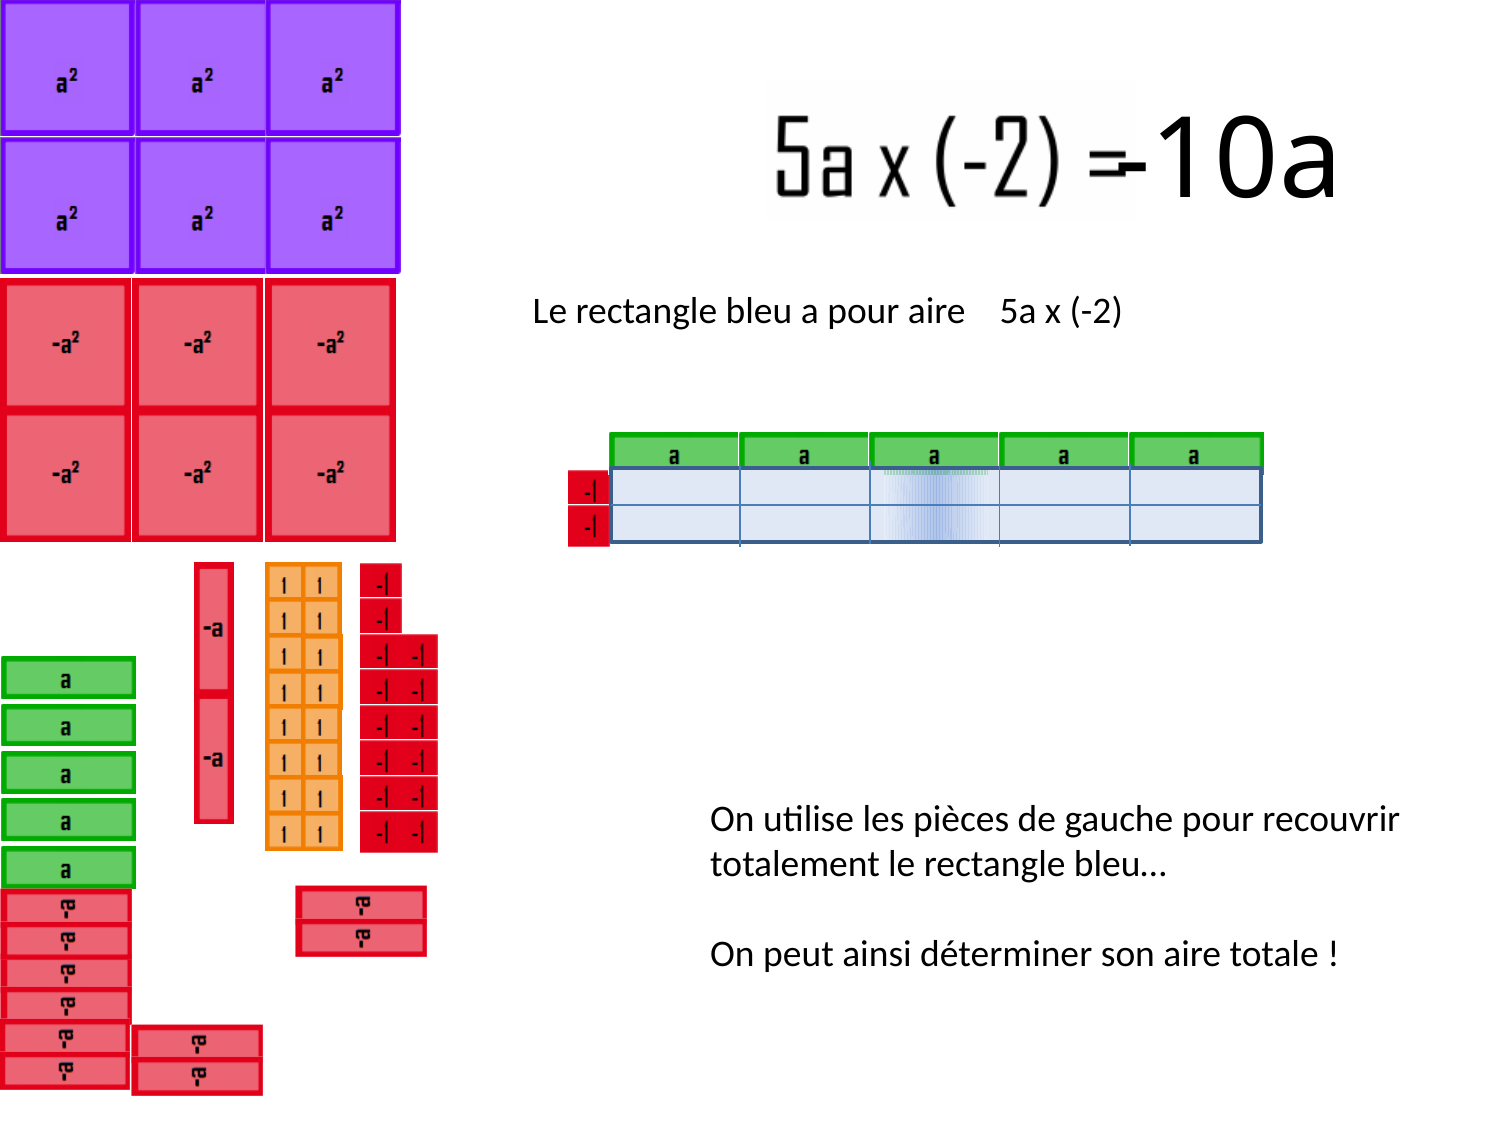

-10a
Le rectangle bleu a pour aire 5a x (-2)
On utilise les pièces de gauche pour recouvrir
totalement le rectangle bleu…
On peut ainsi déterminer son aire totale !